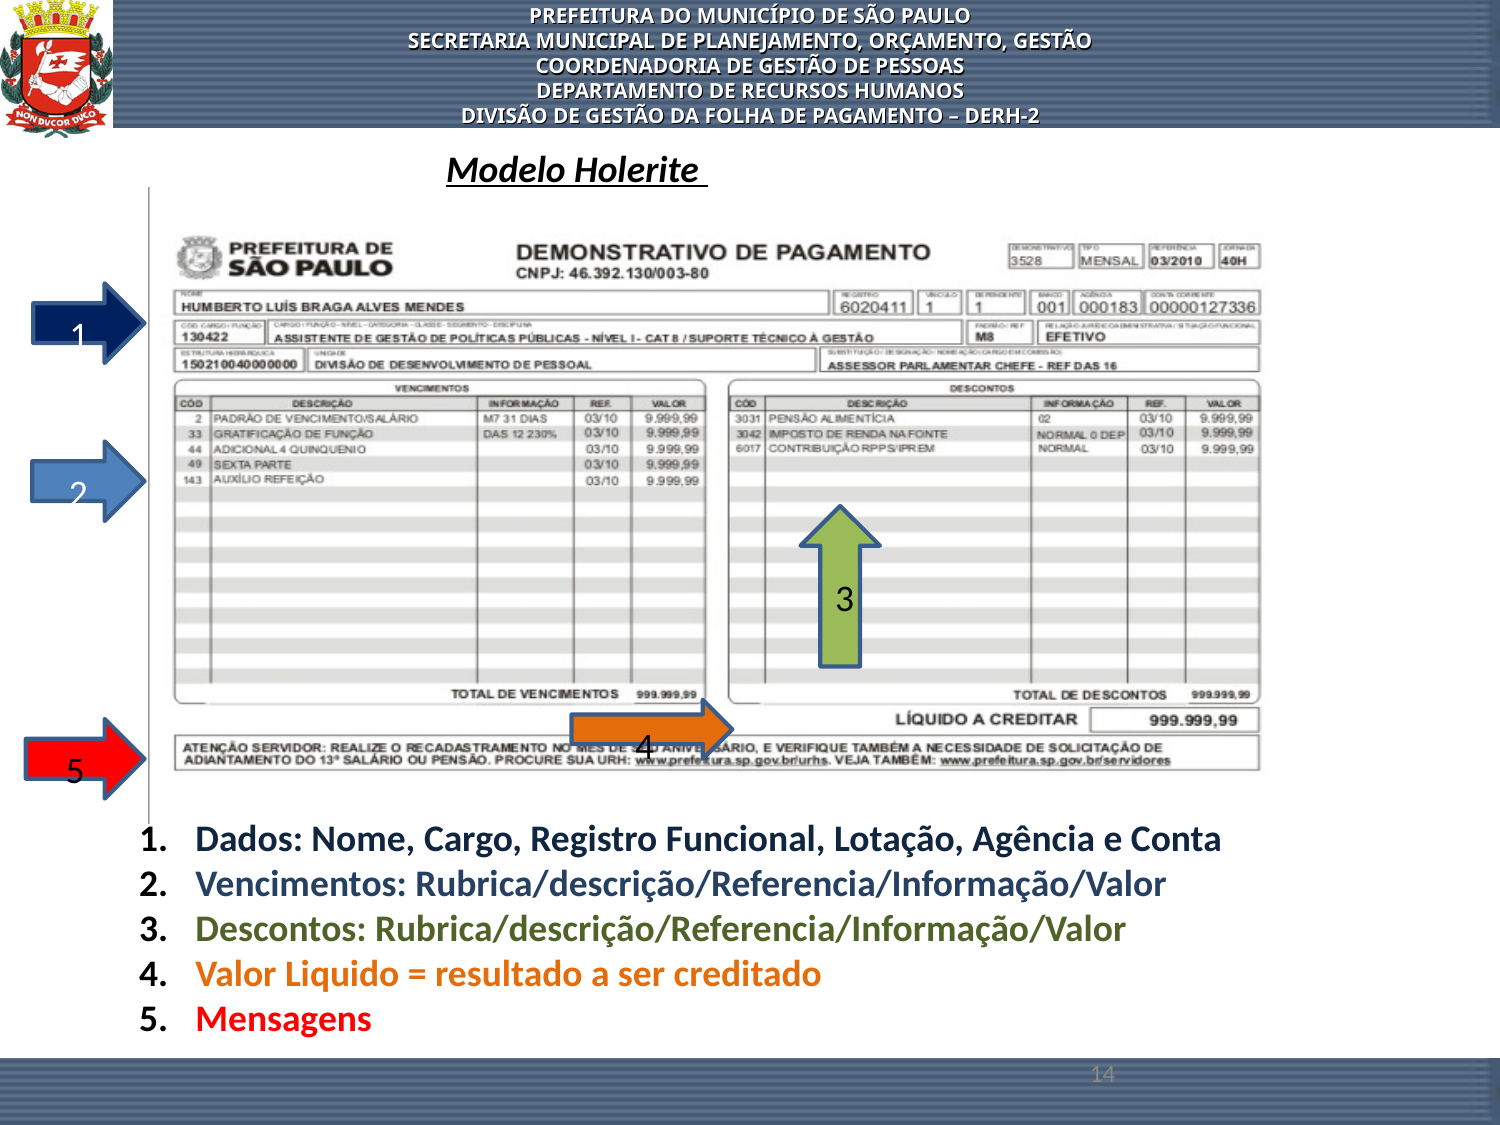

PREFEITURA DO MUNICÍPIO DE SÃO PAULO
SECRETARIA MUNICIPAL DE PLANEJAMENTO, ORÇAMENTO, GESTÃO
COORDENADORIA DE GESTÃO DE PESSOAS
DEPARTAMENTO DE RECURSOS HUMANOS
DIVISÃO DE GESTÃO DA FOLHA DE PAGAMENTO – DERH-2
Modelo Holerite
1
2
3
4
5
Dados: Nome, Cargo, Registro Funcional, Lotação, Agência e Conta
Vencimentos: Rubrica/descrição/Referencia/Informação/Valor
Descontos: Rubrica/descrição/Referencia/Informação/Valor
Valor Liquido = resultado a ser creditado
Mensagens